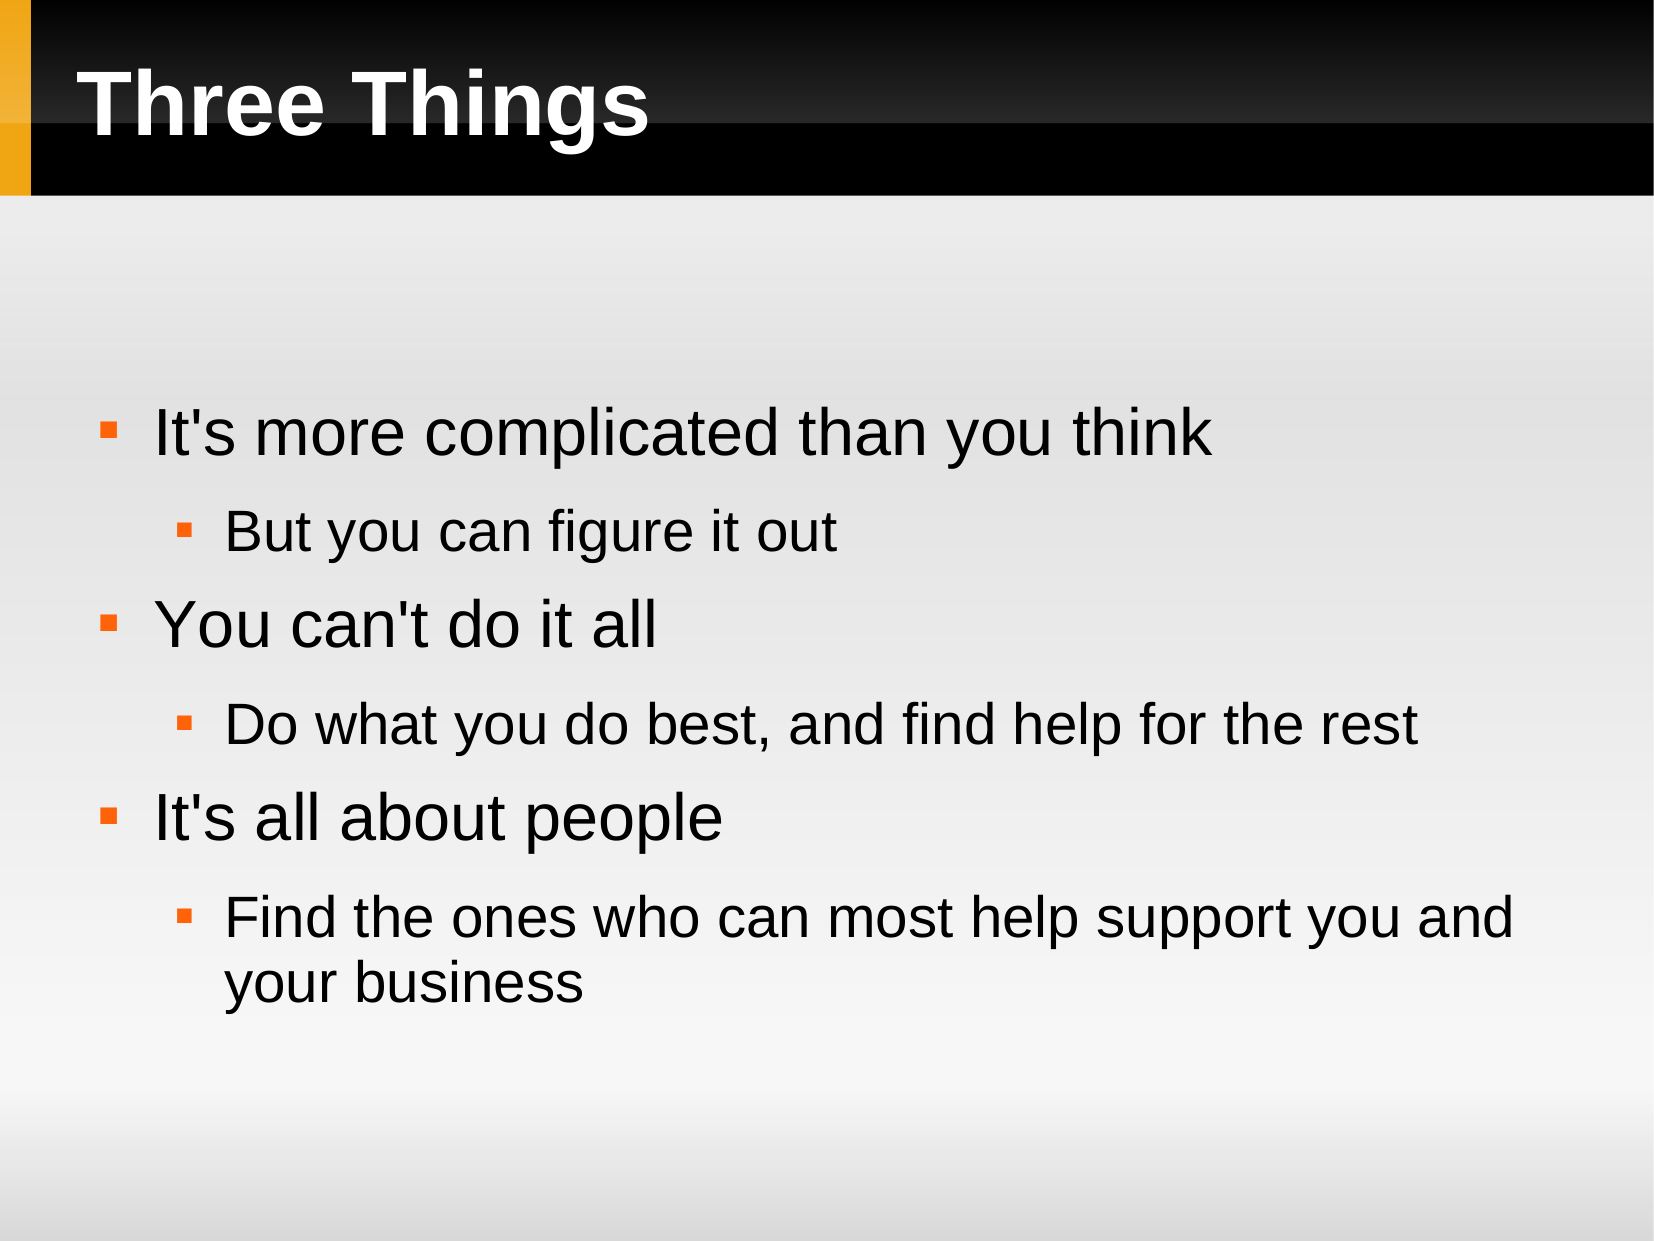

# Three Things
It's more complicated than you think
But you can figure it out
You can't do it all
Do what you do best, and find help for the rest
It's all about people
Find the ones who can most help support you and your business